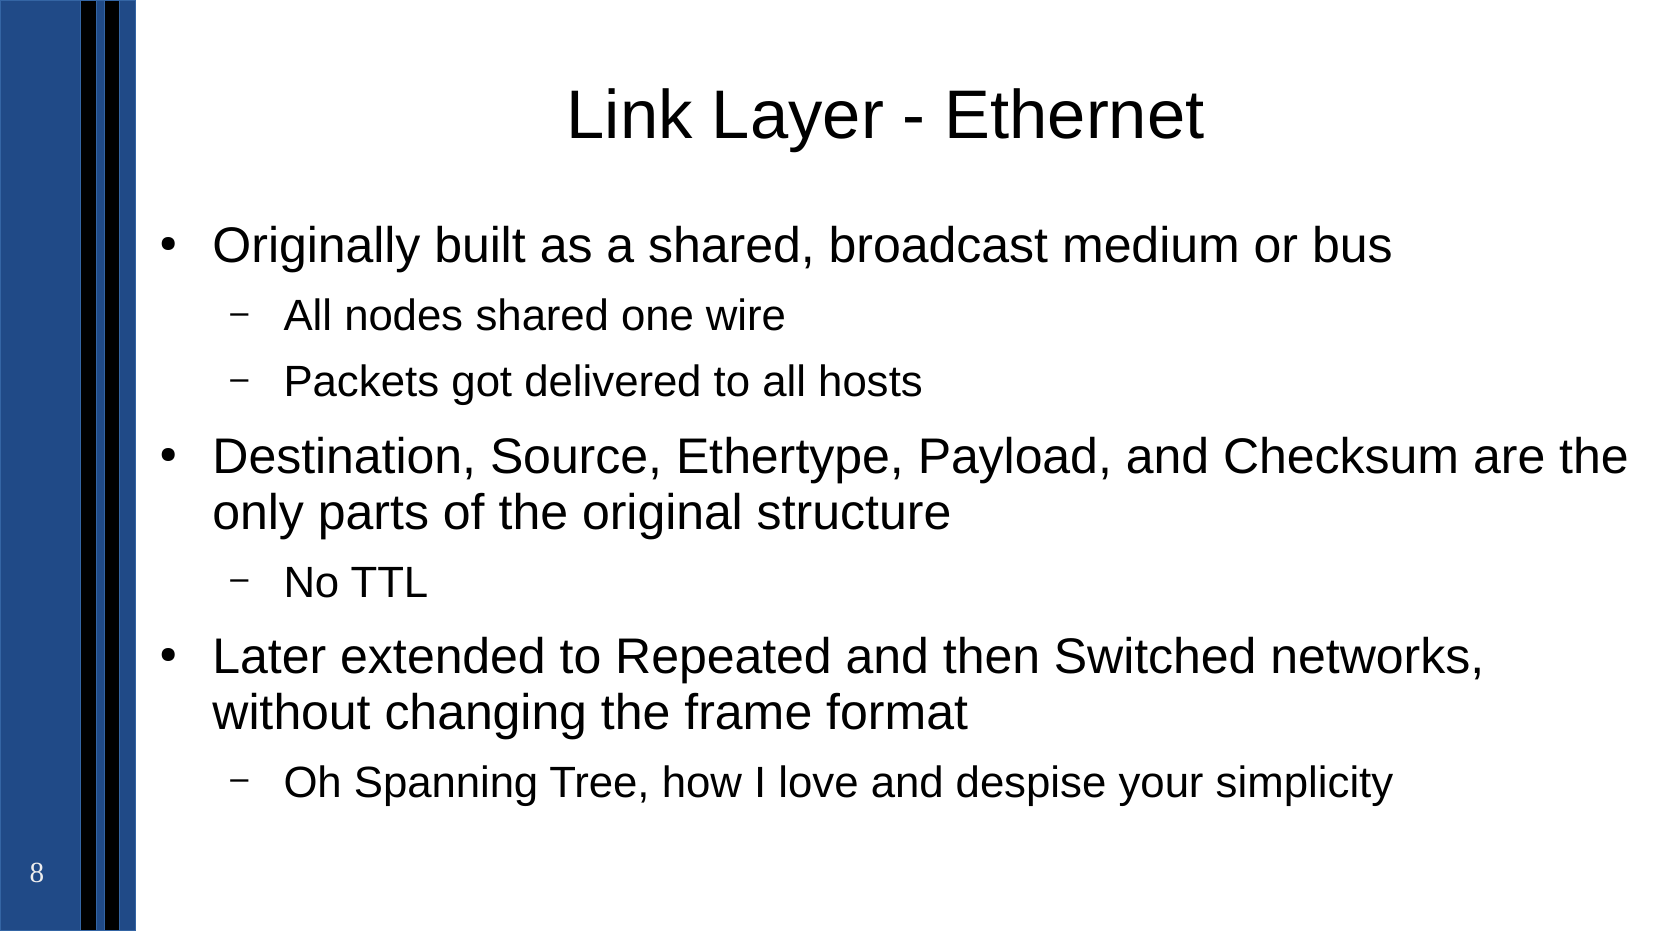

# Link Layer - Ethernet
Originally built as a shared, broadcast medium or bus
All nodes shared one wire
Packets got delivered to all hosts
Destination, Source, Ethertype, Payload, and Checksum are the only parts of the original structure
No TTL
Later extended to Repeated and then Switched networks, without changing the frame format
Oh Spanning Tree, how I love and despise your simplicity
8